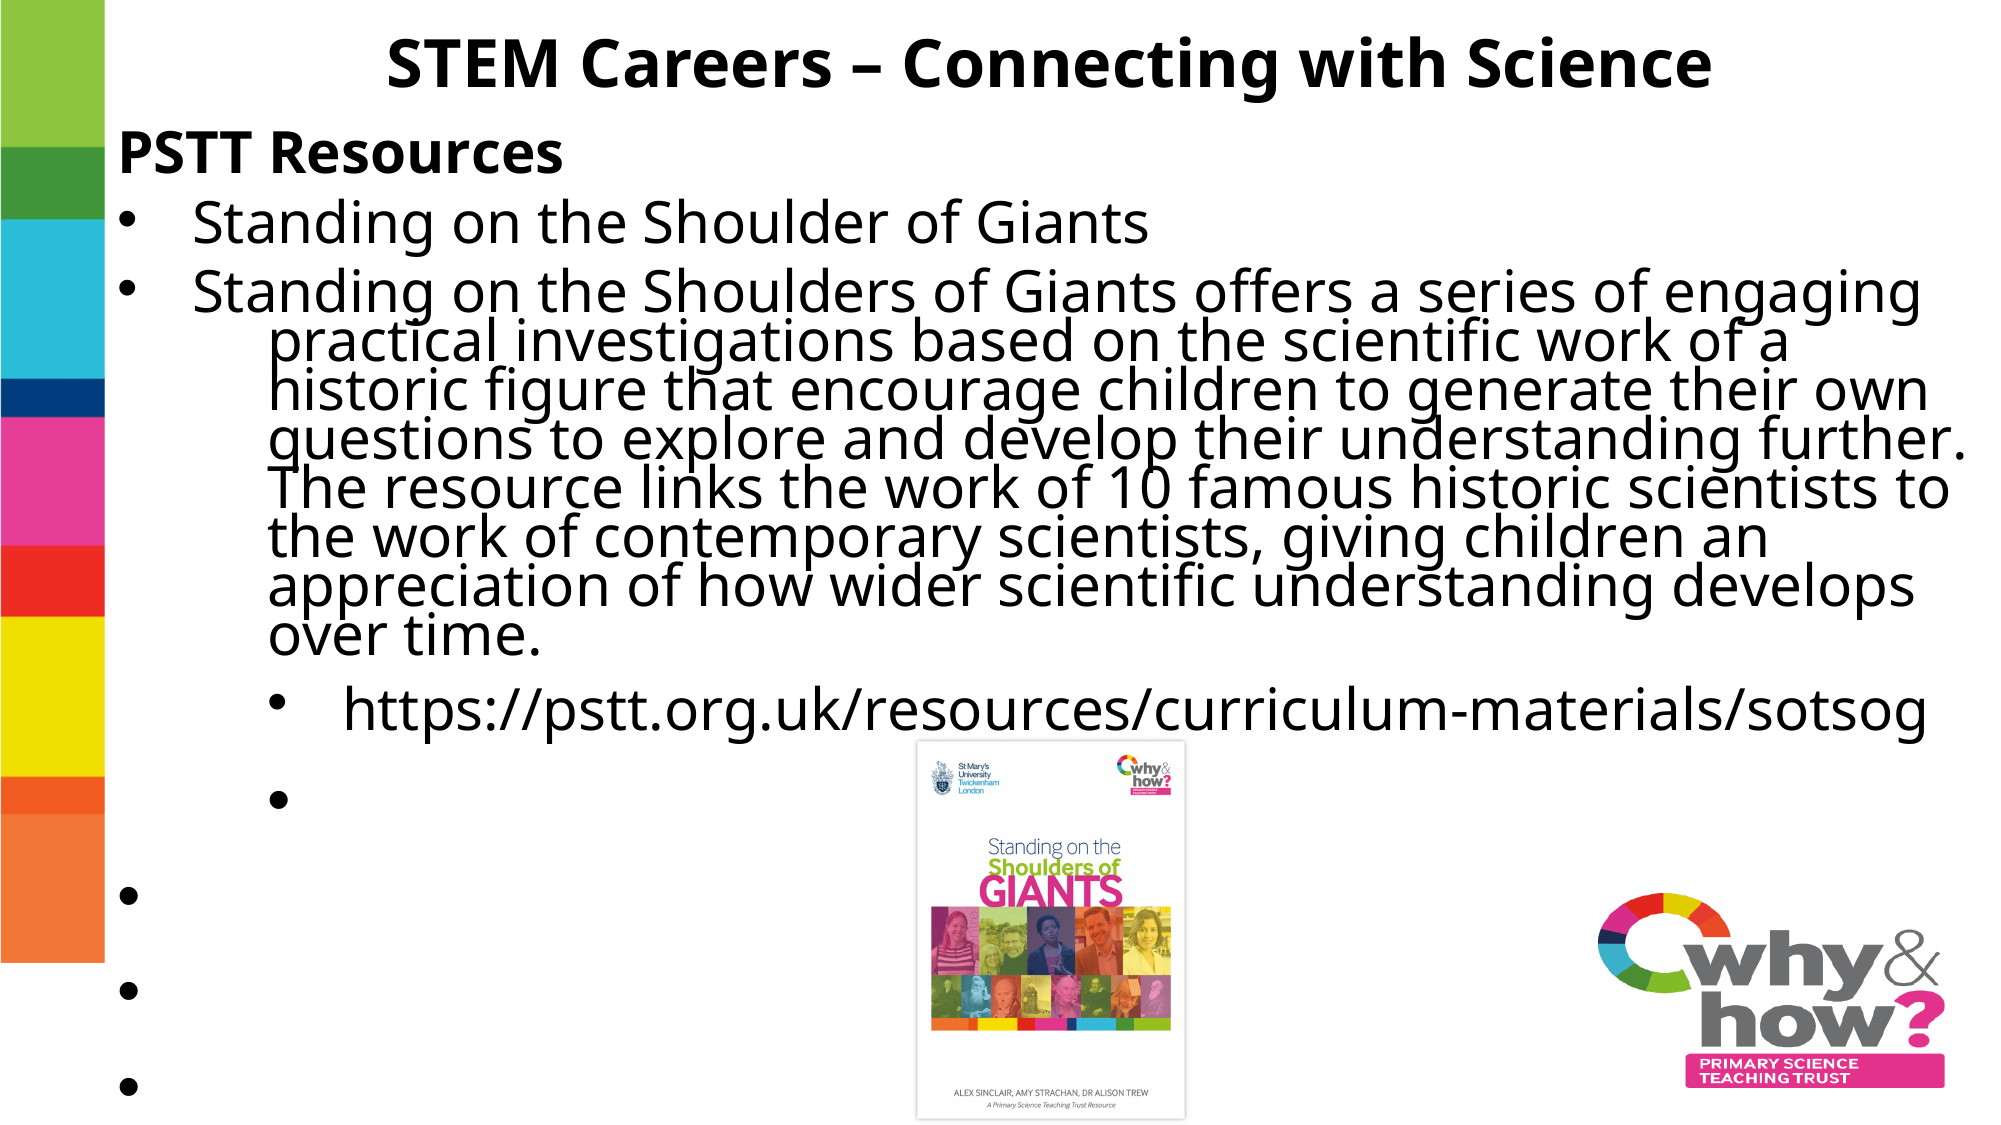

STEM Careers – Connecting with Science
PSTT Resources
Standing on the Shoulder of Giants
Standing on the Shoulders of Giants offers a series of engaging practical investigations based on the scientific work of a historic figure that encourage children to generate their own questions to explore and develop their understanding further. The resource links the work of 10 famous historic scientists to the work of contemporary scientists, giving children an appreciation of how wider scientific understanding develops over time.
https://pstt.org.uk/resources/curriculum-materials/sotsog